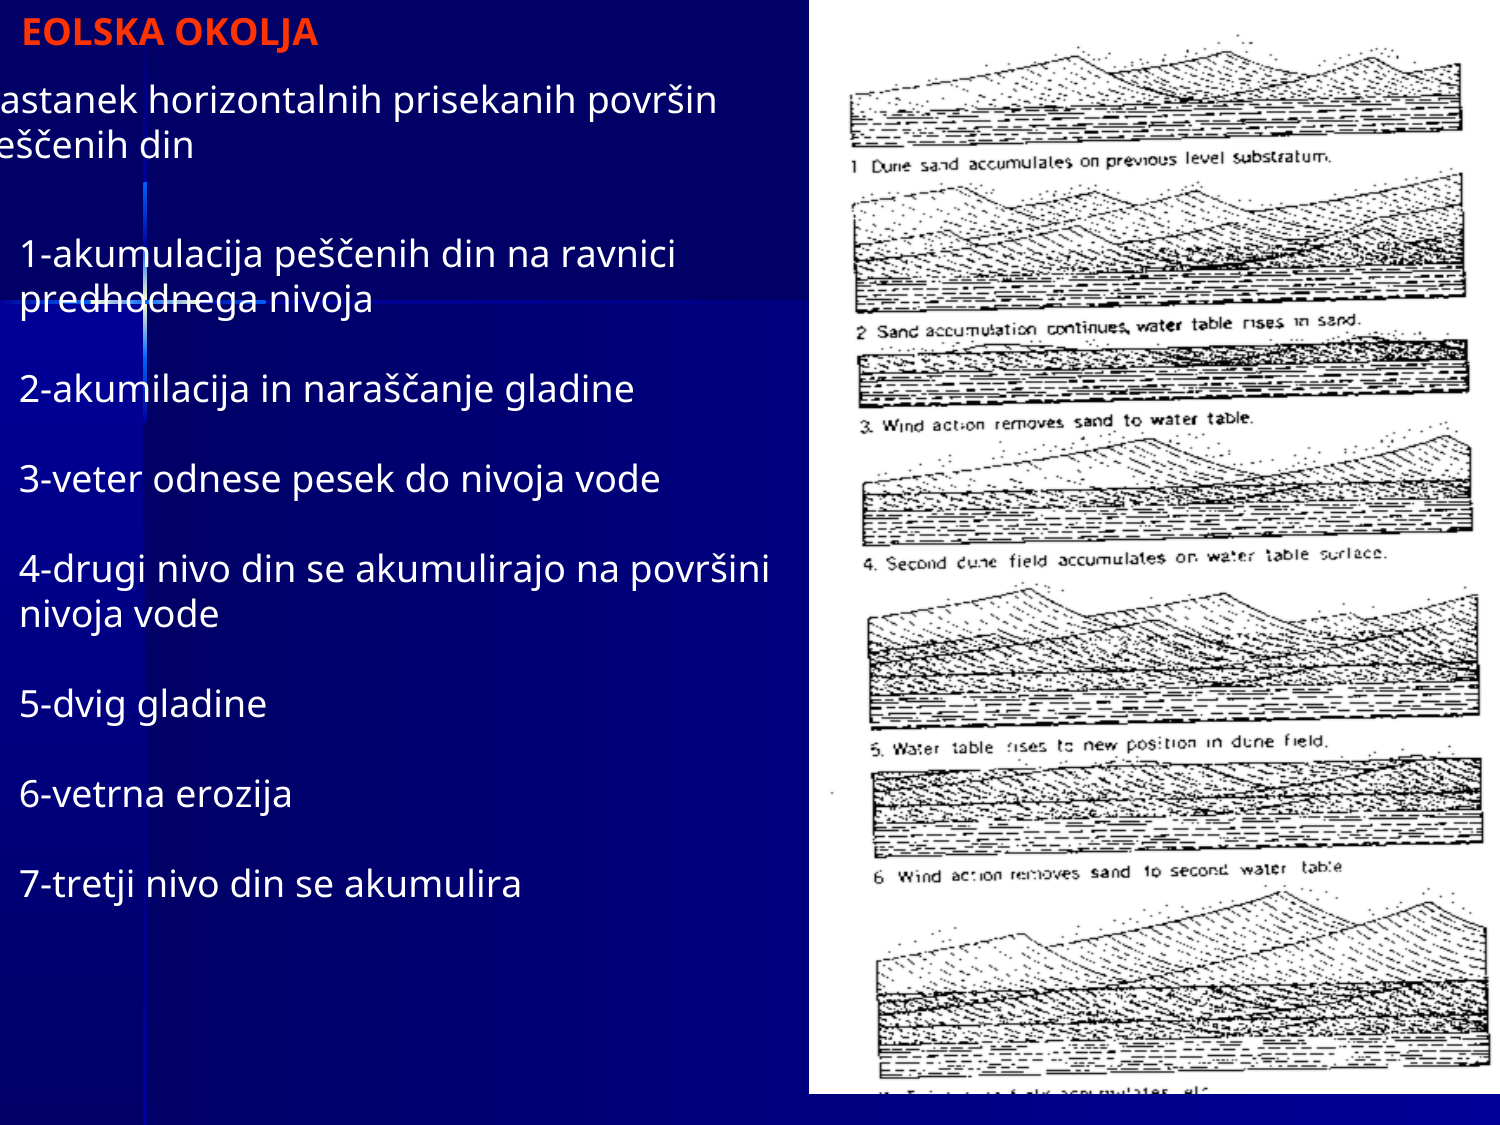

EOLSKA OKOLJA
Nastanek horizontalnih prisekanih površin
peščenih din
1-akumulacija peščenih din na ravnici
predhodnega nivoja
2-akumilacija in naraščanje gladine
3-veter odnese pesek do nivoja vode
4-drugi nivo din se akumulirajo na površini
nivoja vode
5-dvig gladine
6-vetrna erozija
7-tretji nivo din se akumulira